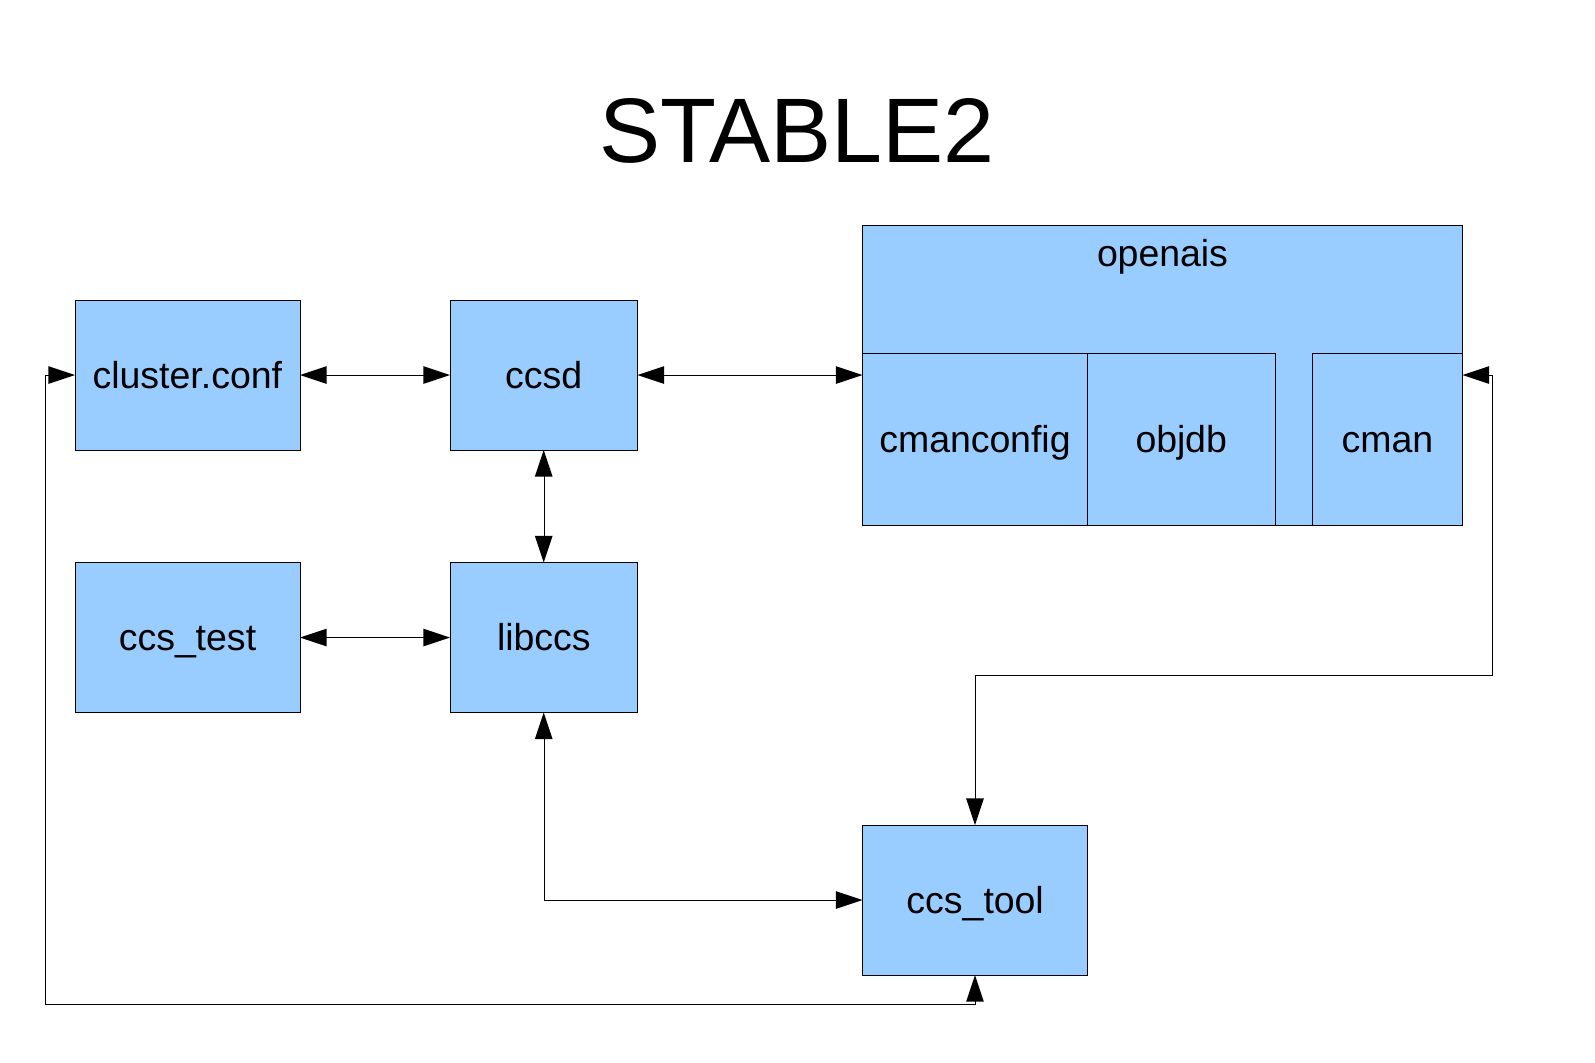

# STABLE2
openais
cmanconfig
objdb
cman
cluster.conf
ccsd
ccs_test
libccs
ccs_tool